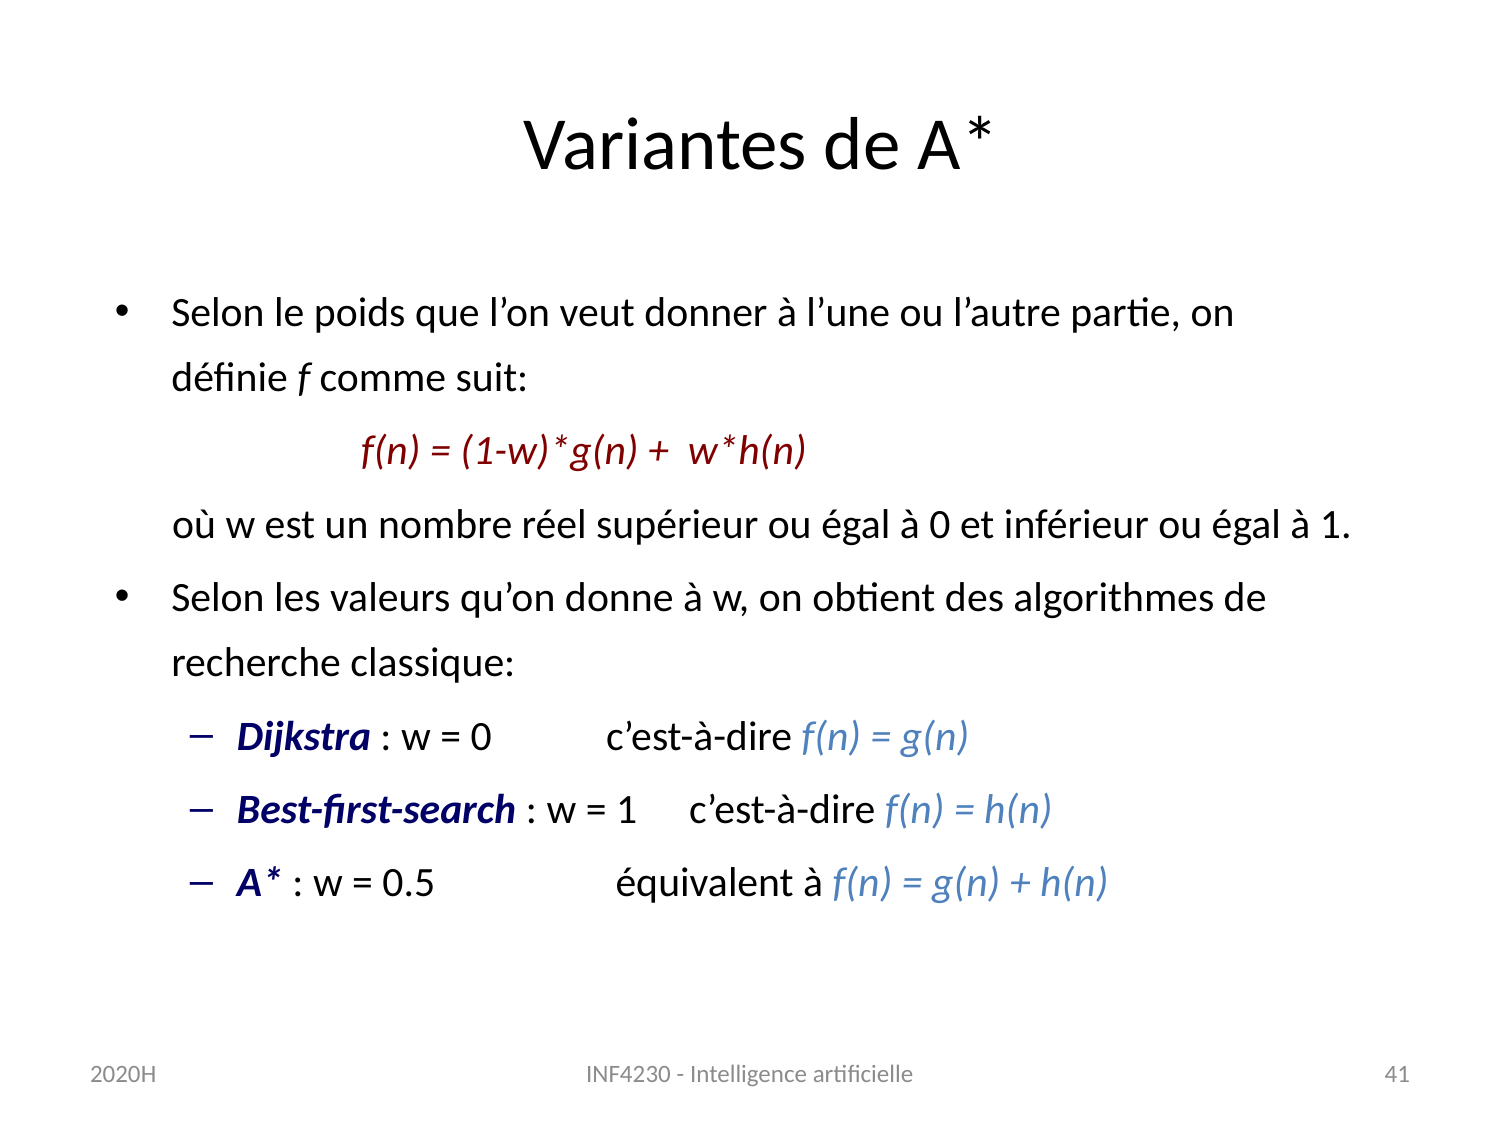

# Variantes de A*
Selon le poids que l’on veut donner à l’une ou l’autre partie, on définie f comme suit:
 f(n) = (1-w)*g(n) + w*h(n)
 où w est un nombre réel supérieur ou égal à 0 et inférieur ou égal à 1.
Selon les valeurs qu’on donne à w, on obtient des algorithmes de recherche classique:
Dijkstra : w = 0 		c’est-à-dire f(n) = g(n)
Best-first-search : w = 1 	 c’est-à-dire f(n) = h(n)
A* : w = 0.5 		 équivalent à f(n) = g(n) + h(n)
2020H
INF4230 - Intelligence artificielle